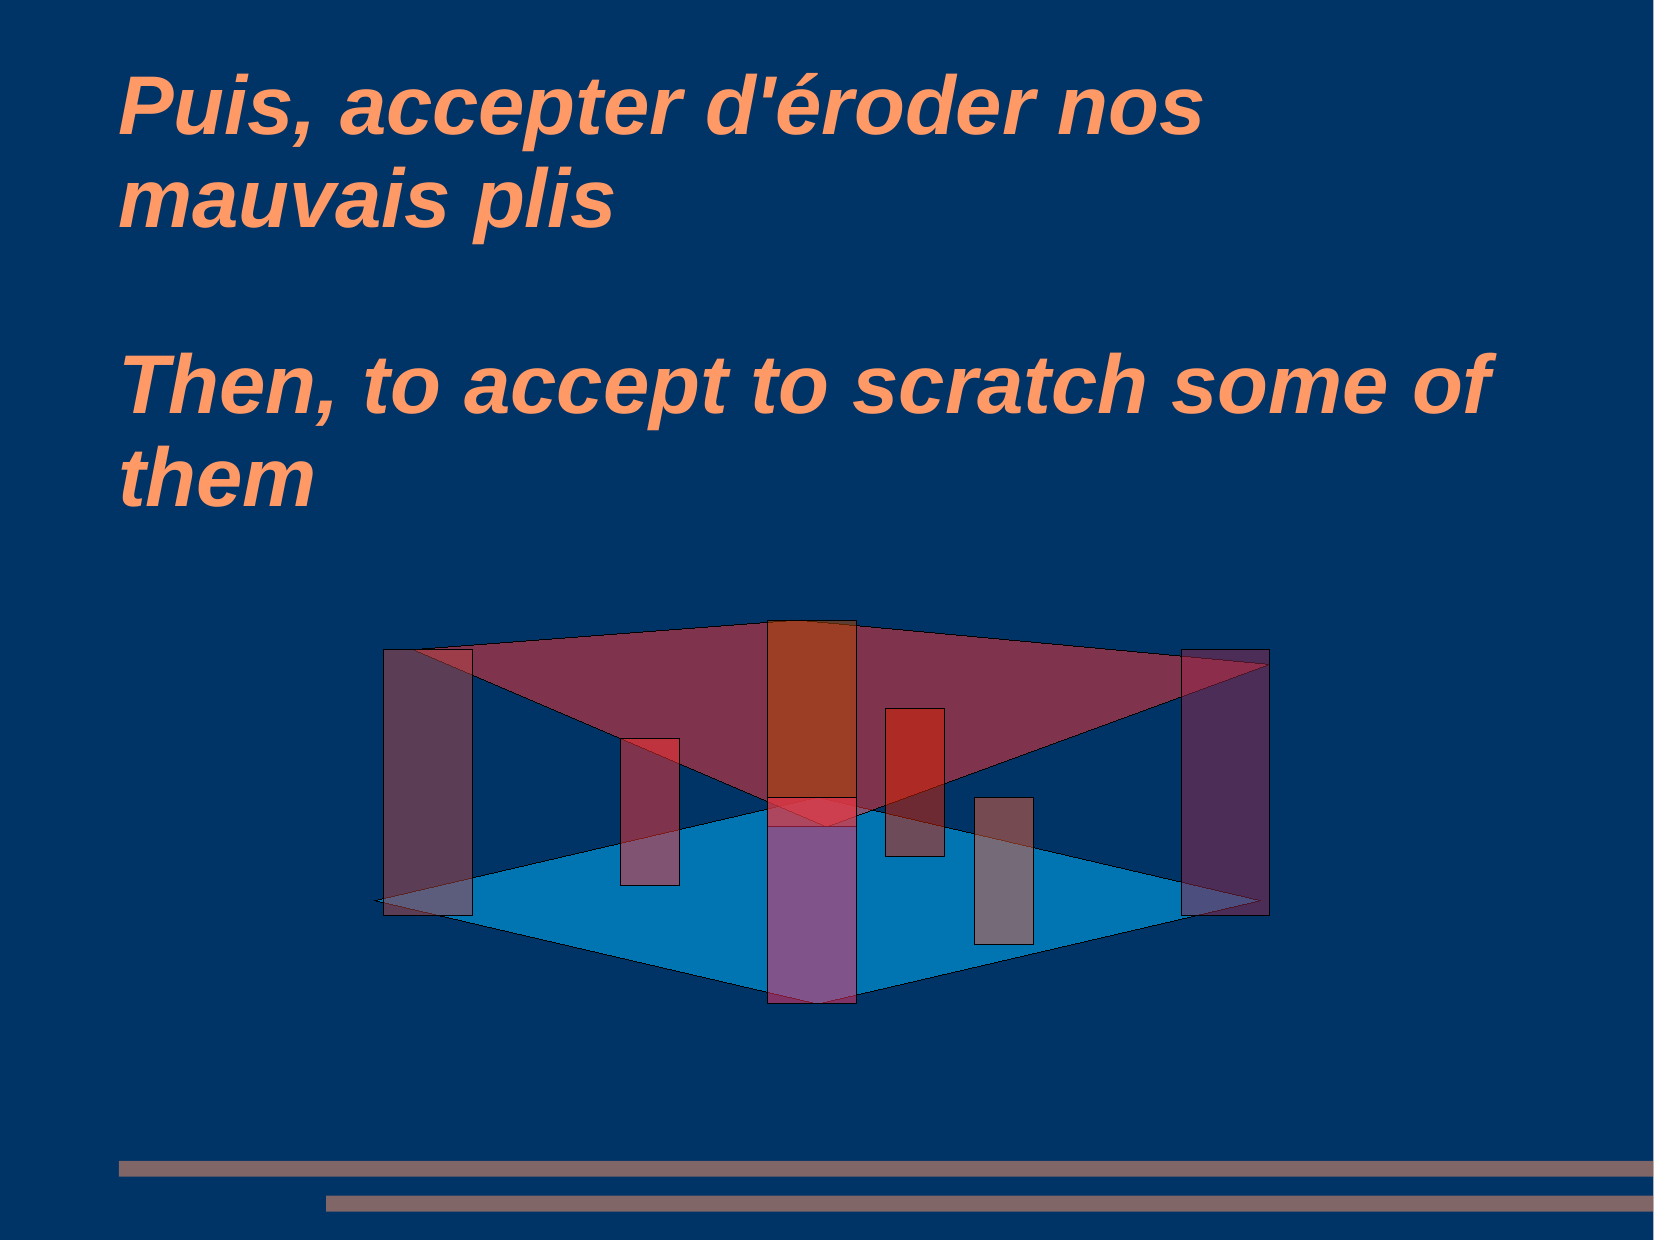

# Puis, accepter d'éroder nos mauvais plis Then, to accept to scratch some of them